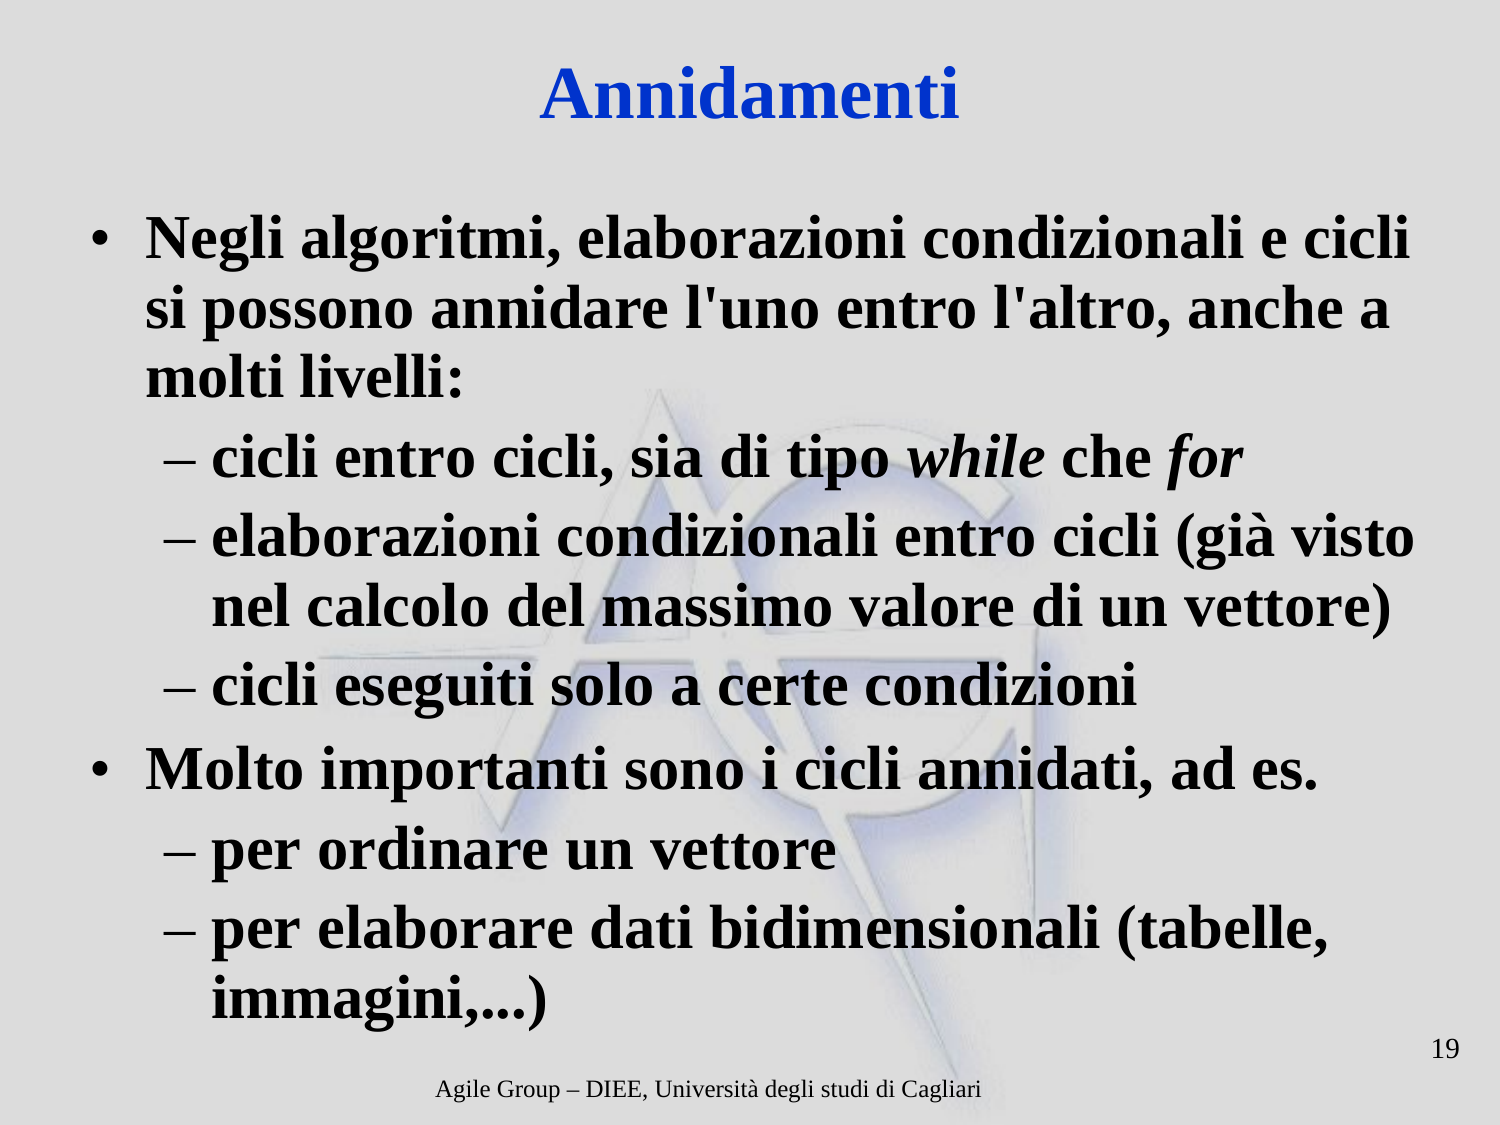

# Annidamenti
Negli algoritmi, elaborazioni condizionali e cicli si possono annidare l'uno entro l'altro, anche a molti livelli:
cicli entro cicli, sia di tipo while che for
elaborazioni condizionali entro cicli (già visto nel calcolo del massimo valore di un vettore)
cicli eseguiti solo a certe condizioni
Molto importanti sono i cicli annidati, ad es.
per ordinare un vettore
per elaborare dati bidimensionali (tabelle, immagini,...)
19